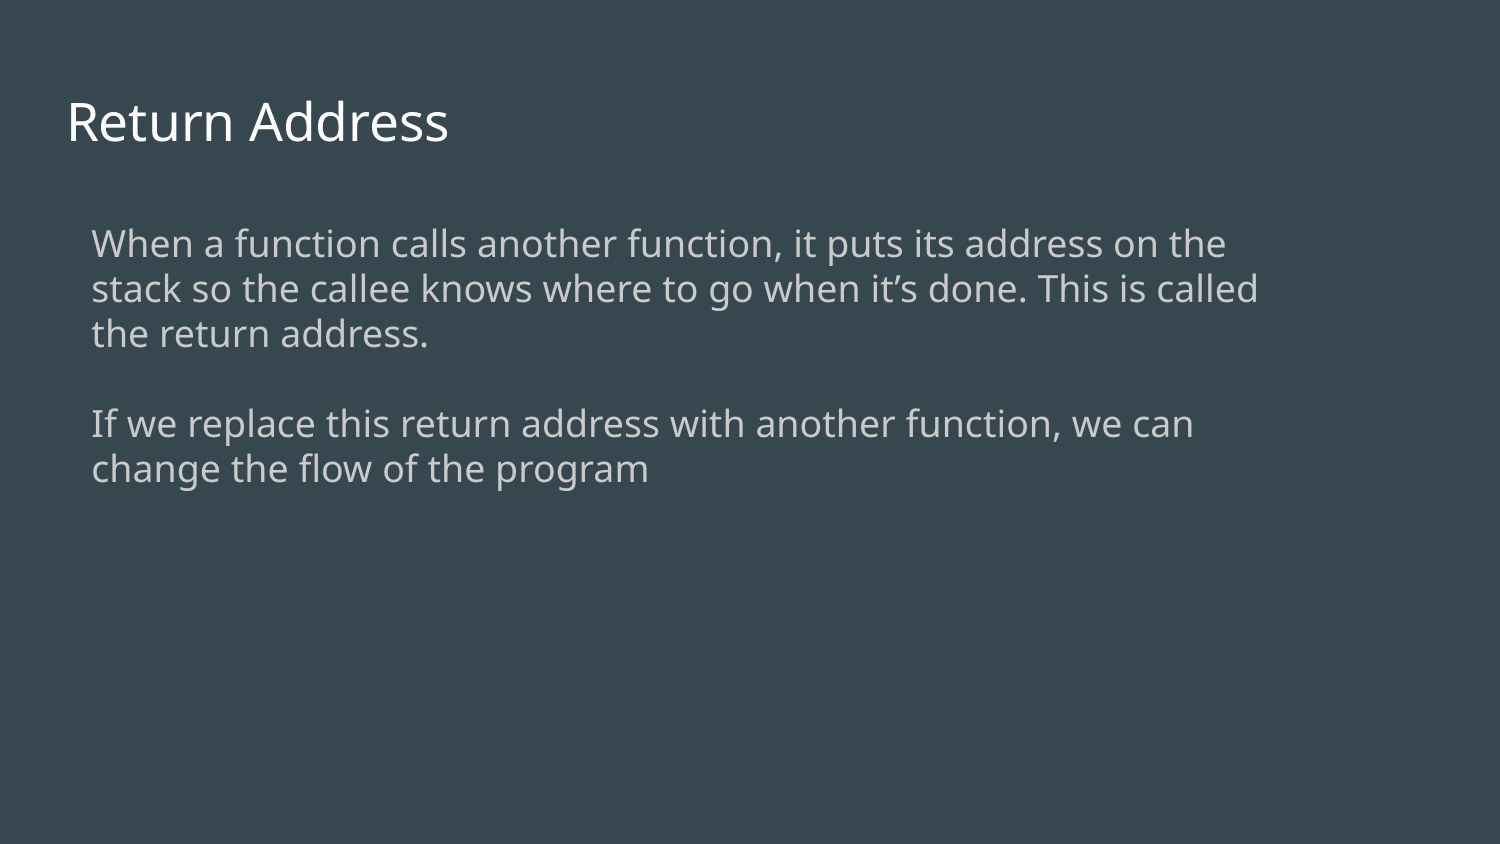

# Return Address
When a function calls another function, it puts its address on the stack so the callee knows where to go when it’s done. This is called the return address.
If we replace this return address with another function, we can change the flow of the program